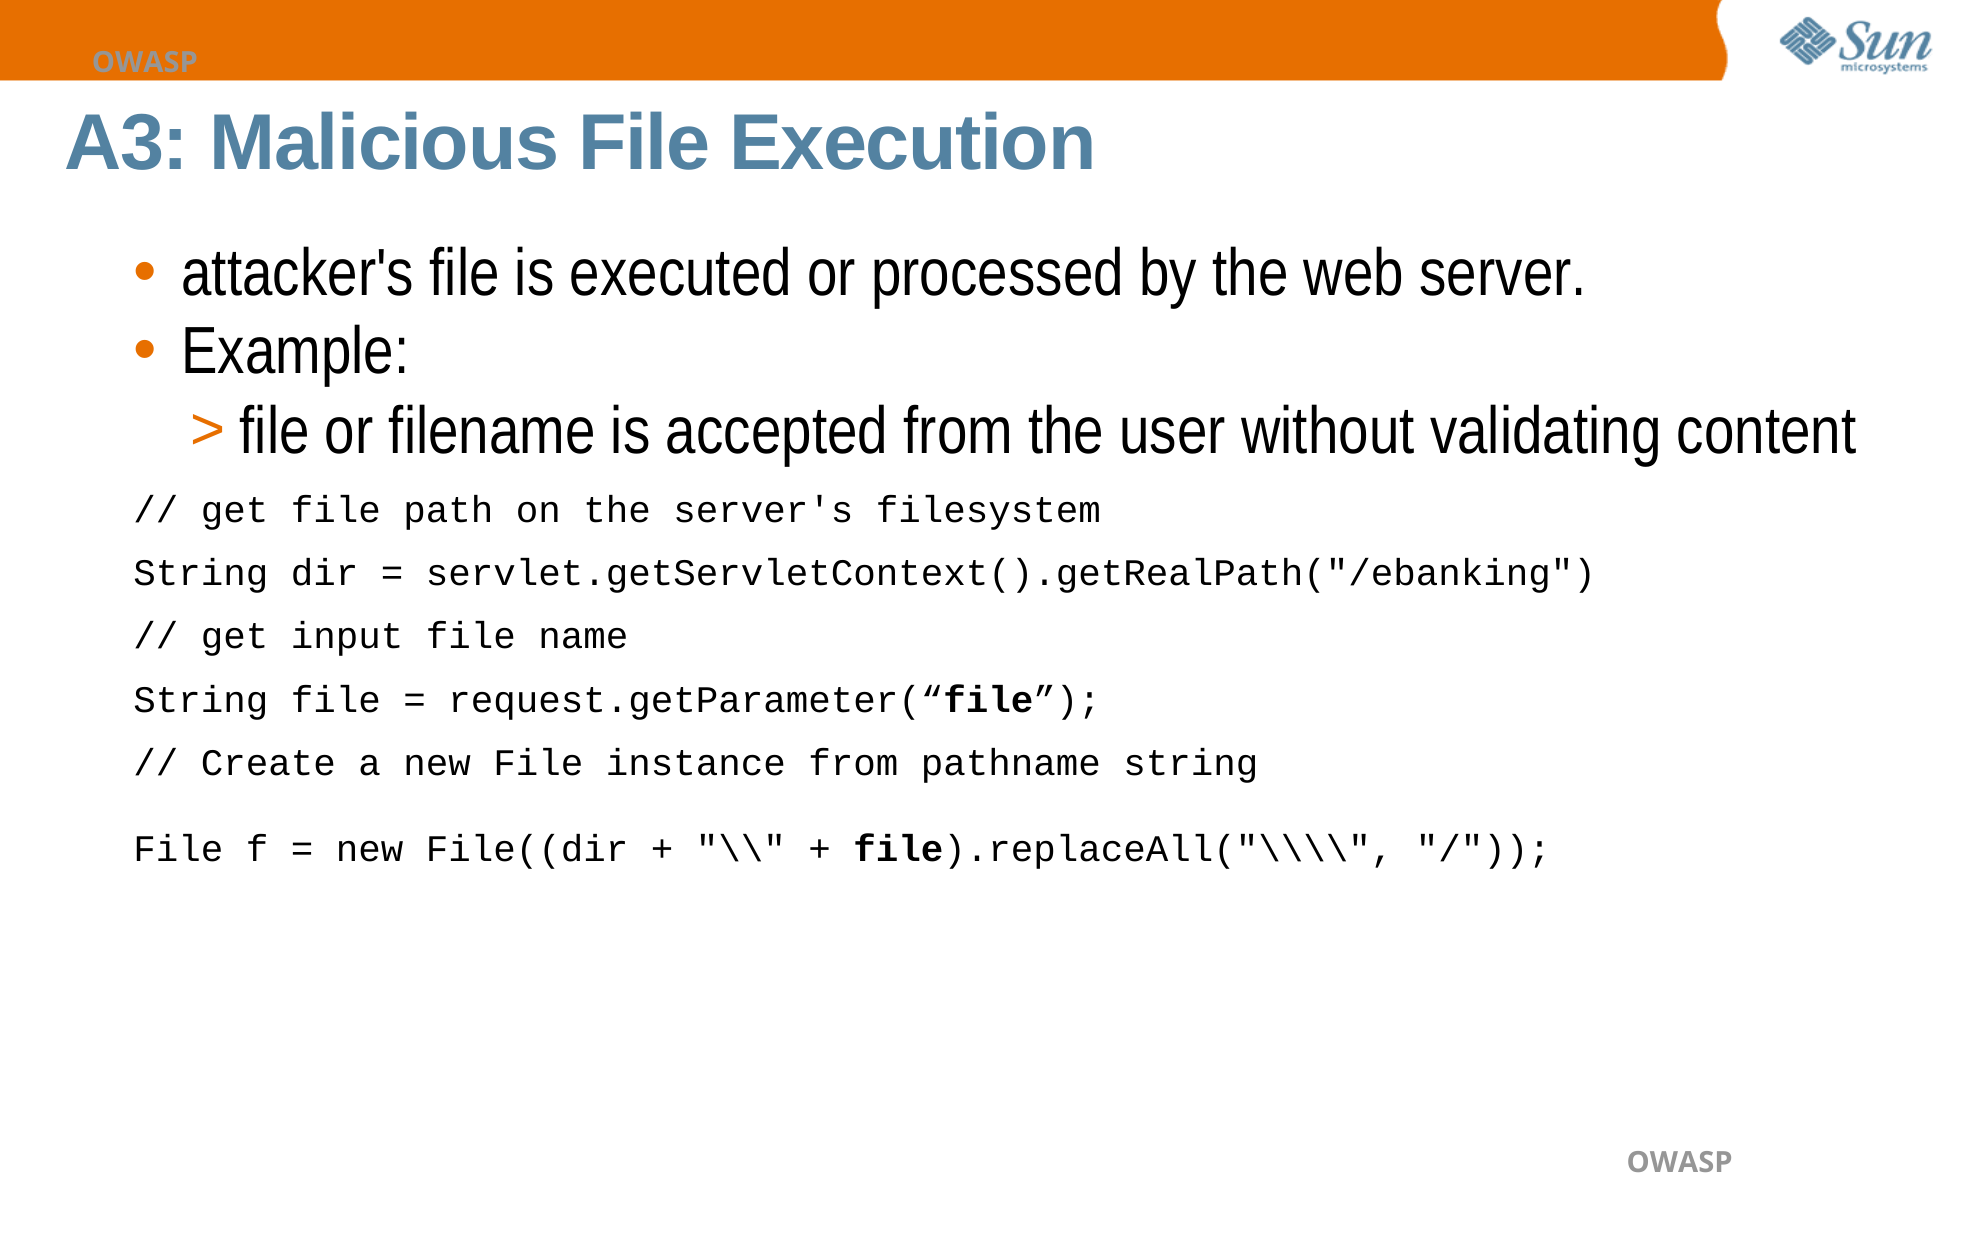

A3: Malicious File Execution
# attacker's file is executed or processed by the web server.
Example:
file or filename is accepted from the user without validating content
// get file path on the server's filesystem
String dir = servlet.getServletContext().getRealPath("/ebanking")
// get input file name
String file = request.getParameter(“file”);
// Create a new File instance from pathname string
File f = new File((dir + "\\" + file).replaceAll("\\\\", "/"));